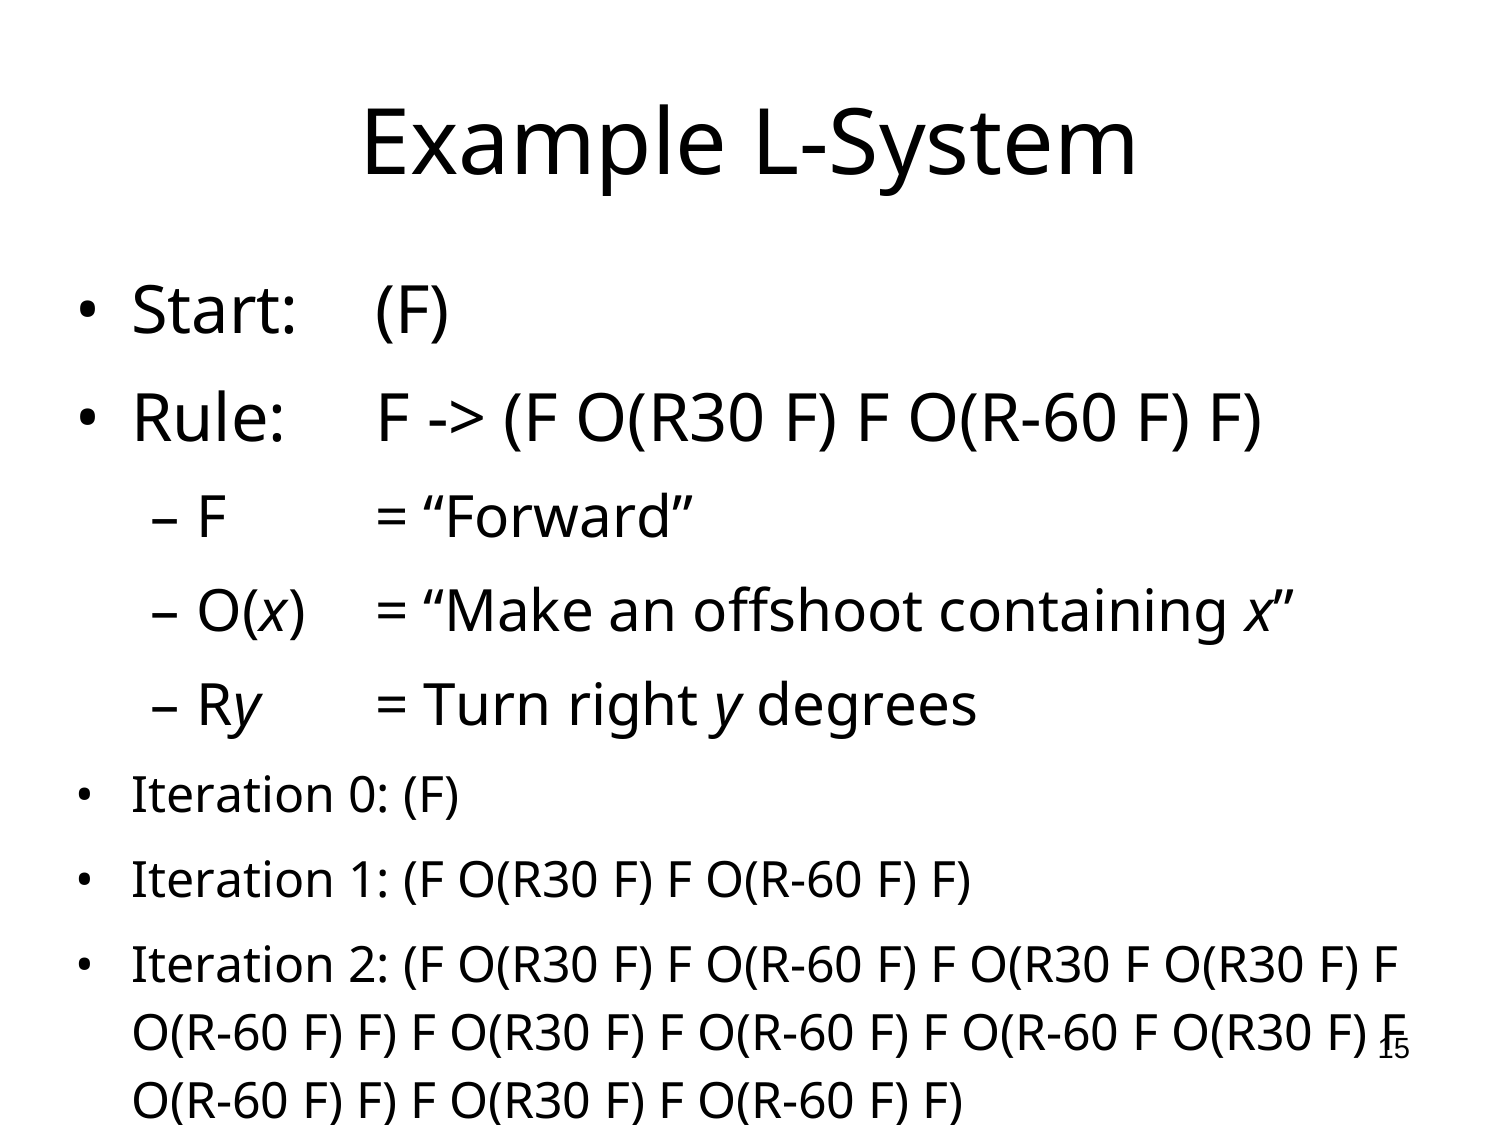

# Example L-System
Start:	(F)
Rule:	F -> (F O(R30 F) F O(R-60 F) F)
F 	= “Forward”
O(x)	= “Make an offshoot containing x”
Ry	= Turn right y degrees
Iteration 0: (F)
Iteration 1: (F O(R30 F) F O(R-60 F) F)
Iteration 2: (F O(R30 F) F O(R-60 F) F O(R30 F O(R30 F) F O(R-60 F) F) F O(R30 F) F O(R-60 F) F O(R-60 F O(R30 F) F O(R-60 F) F) F O(R30 F) F O(R-60 F) F)
15